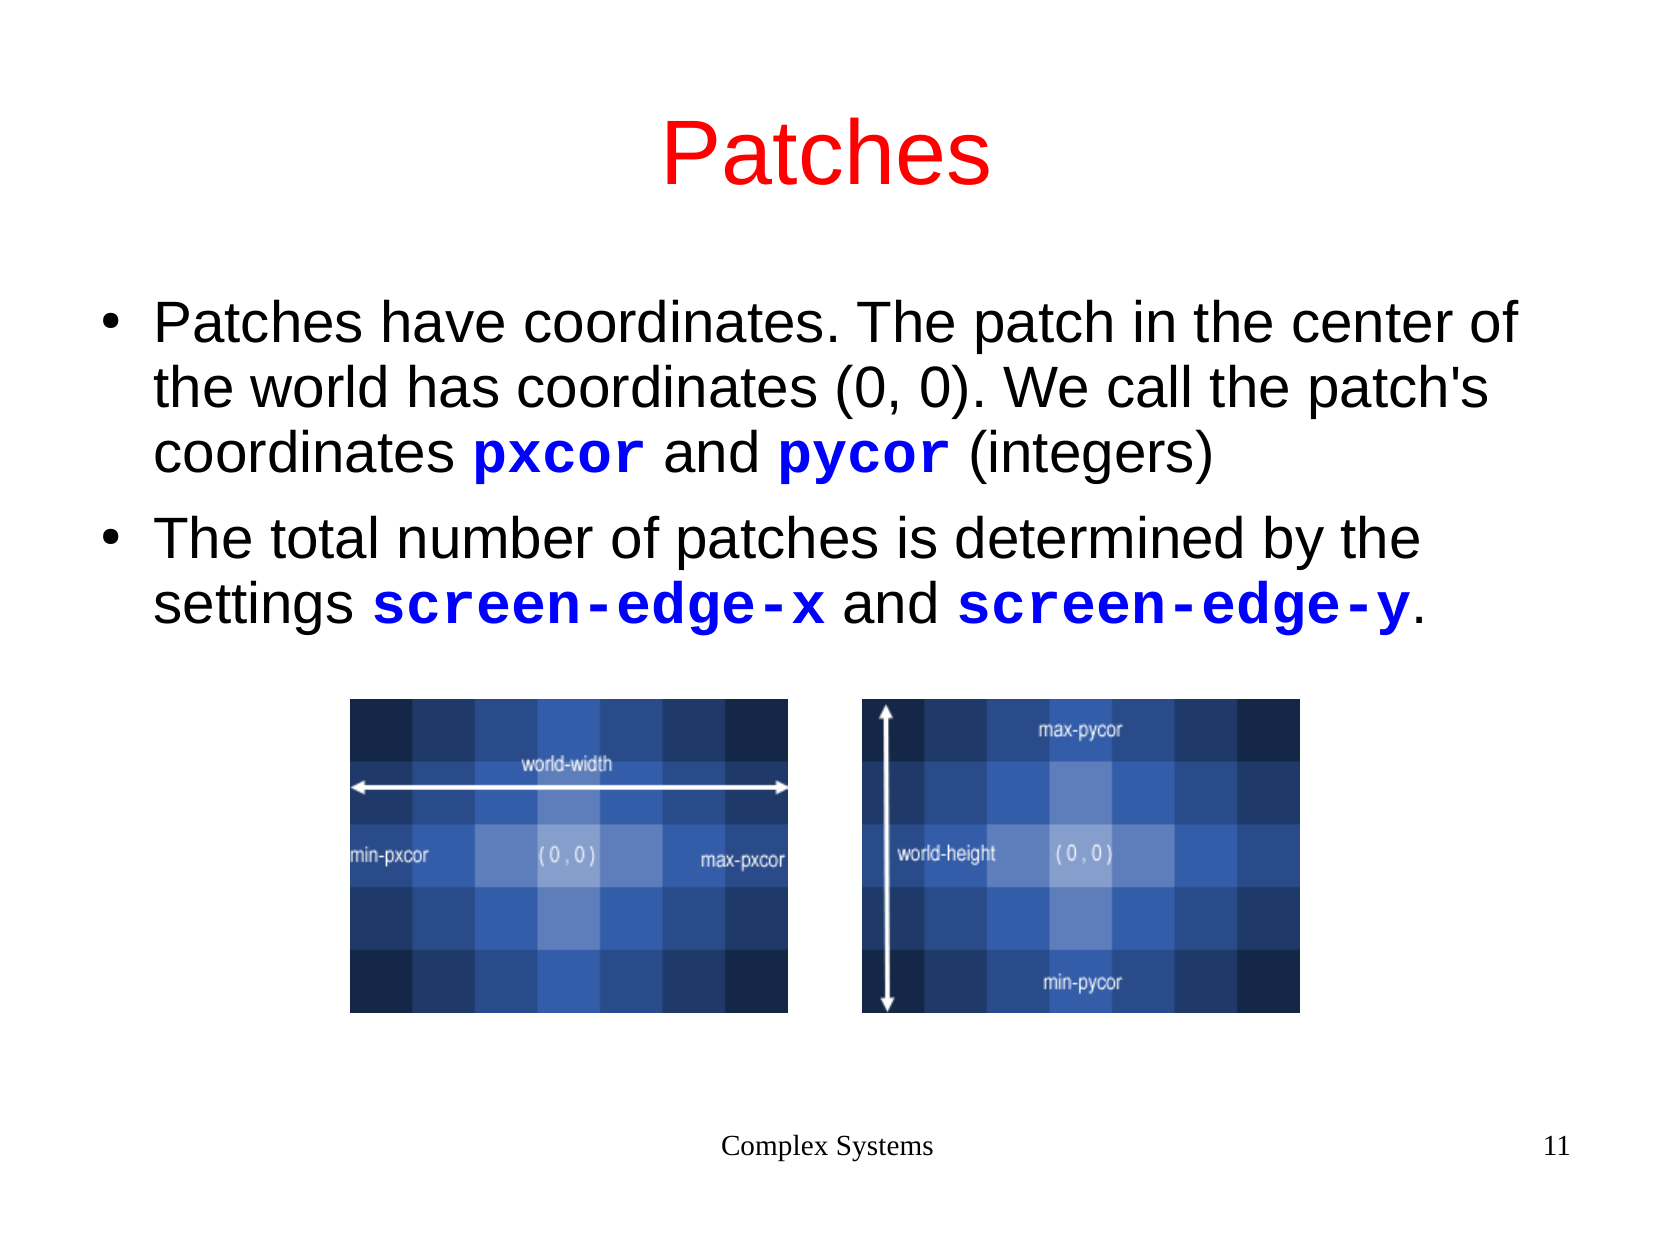

# Patches
Patches have coordinates. The patch in the center of the world has coordinates (0, 0). We call the patch's coordinates pxcor and pycor (integers)
The total number of patches is determined by the settings screen-edge-x and screen-edge-y.
Complex Systems
11